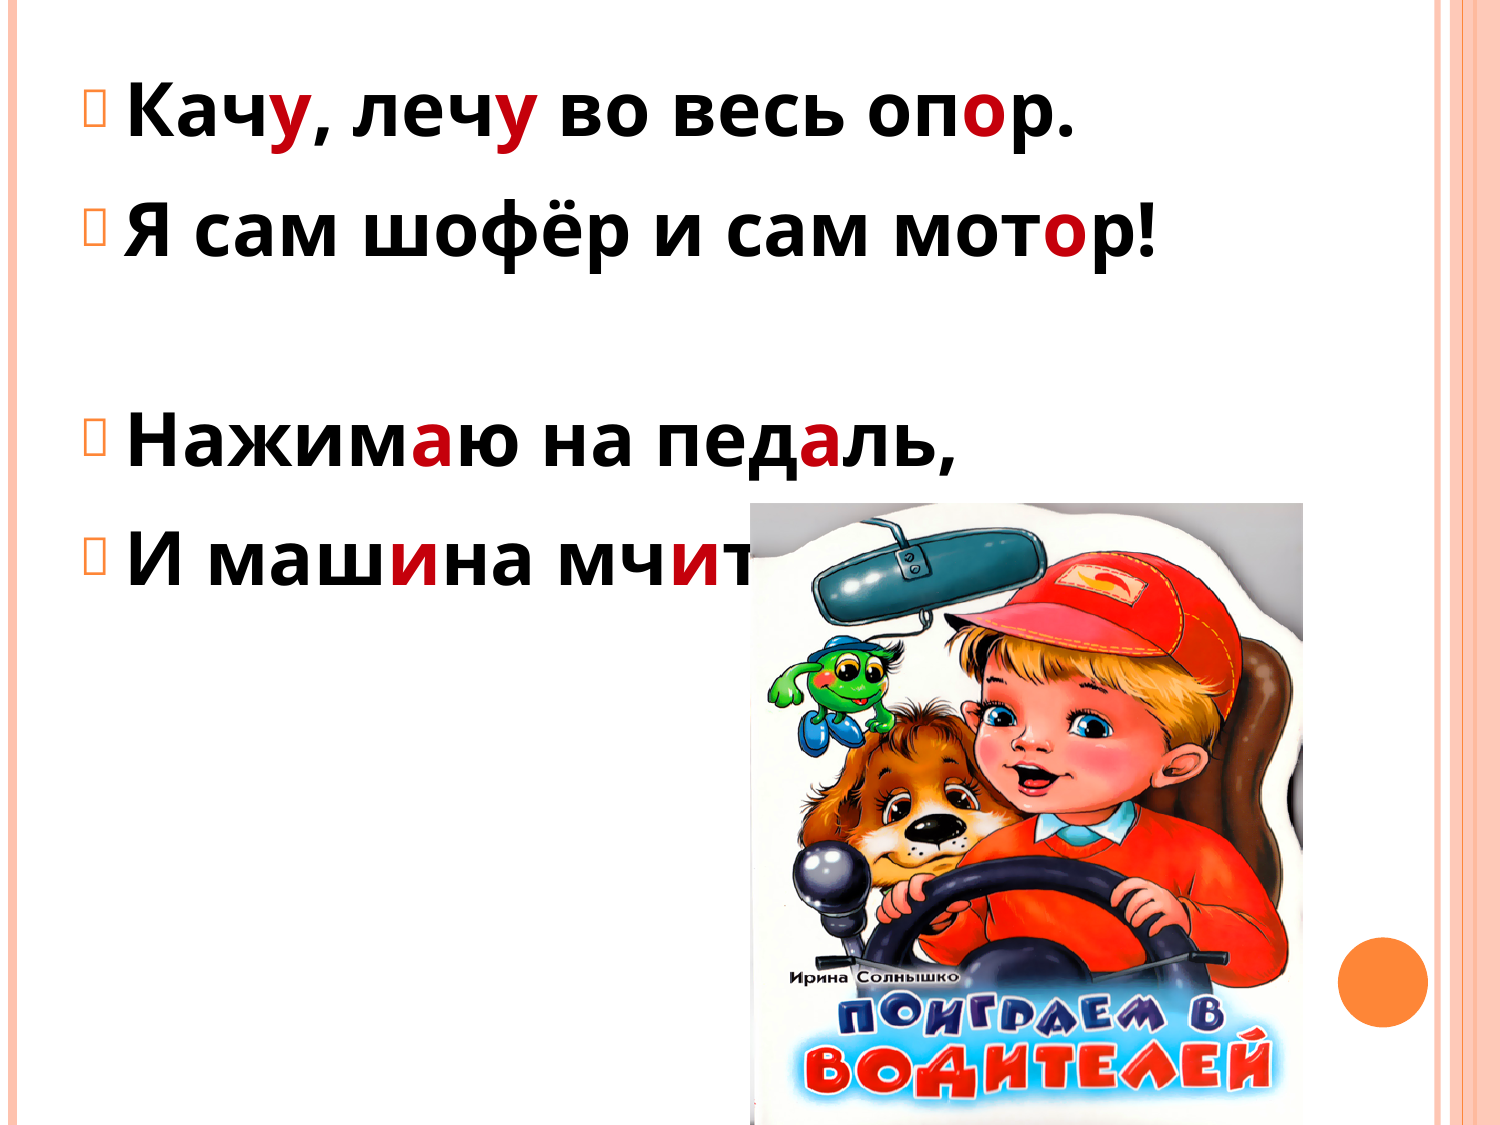

#
Качу, лечу во весь опор.
Я сам шофёр и сам мотор!
Нажимаю на педаль,
И машина мчится в даль.